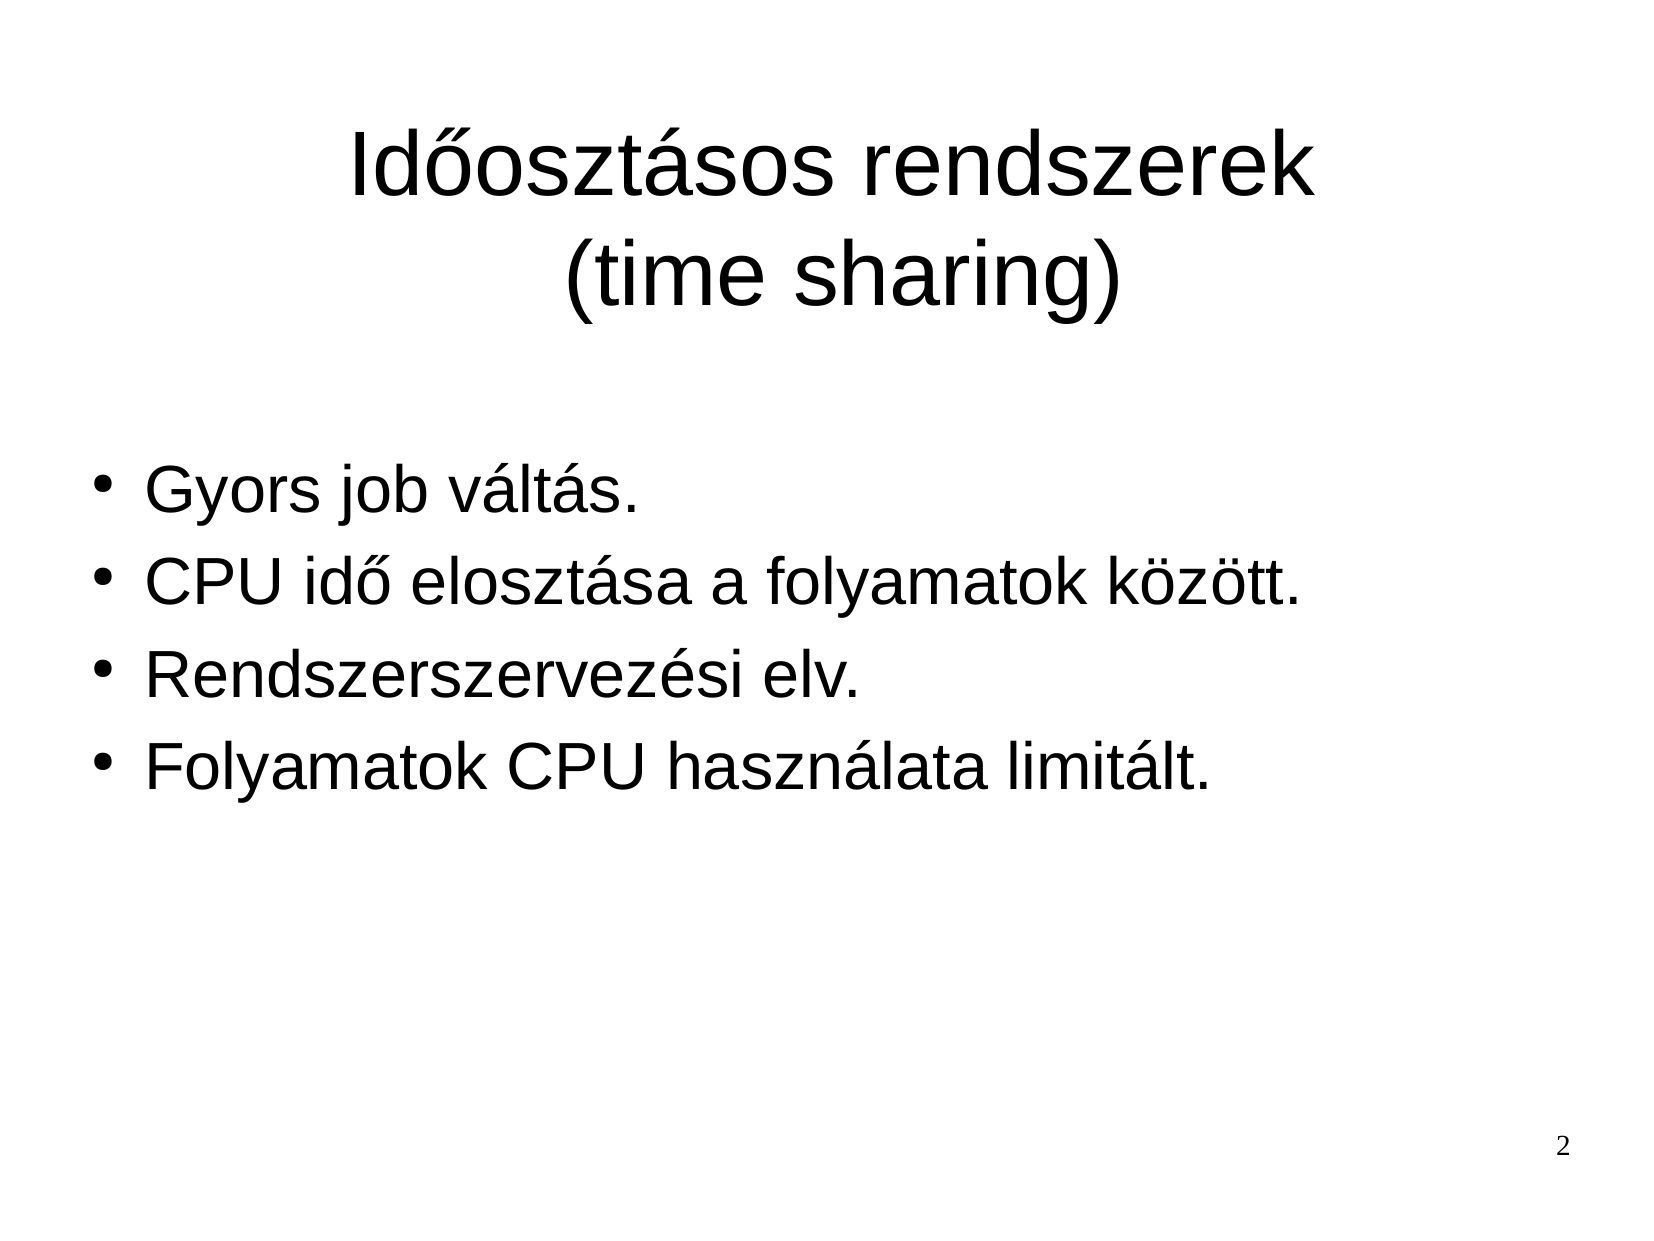

# Időosztásos rendszerek (time sharing)
Gyors job váltás.
CPU idő elosztása a folyamatok között.
Rendszerszervezési elv.
Folyamatok CPU használata limitált.
2